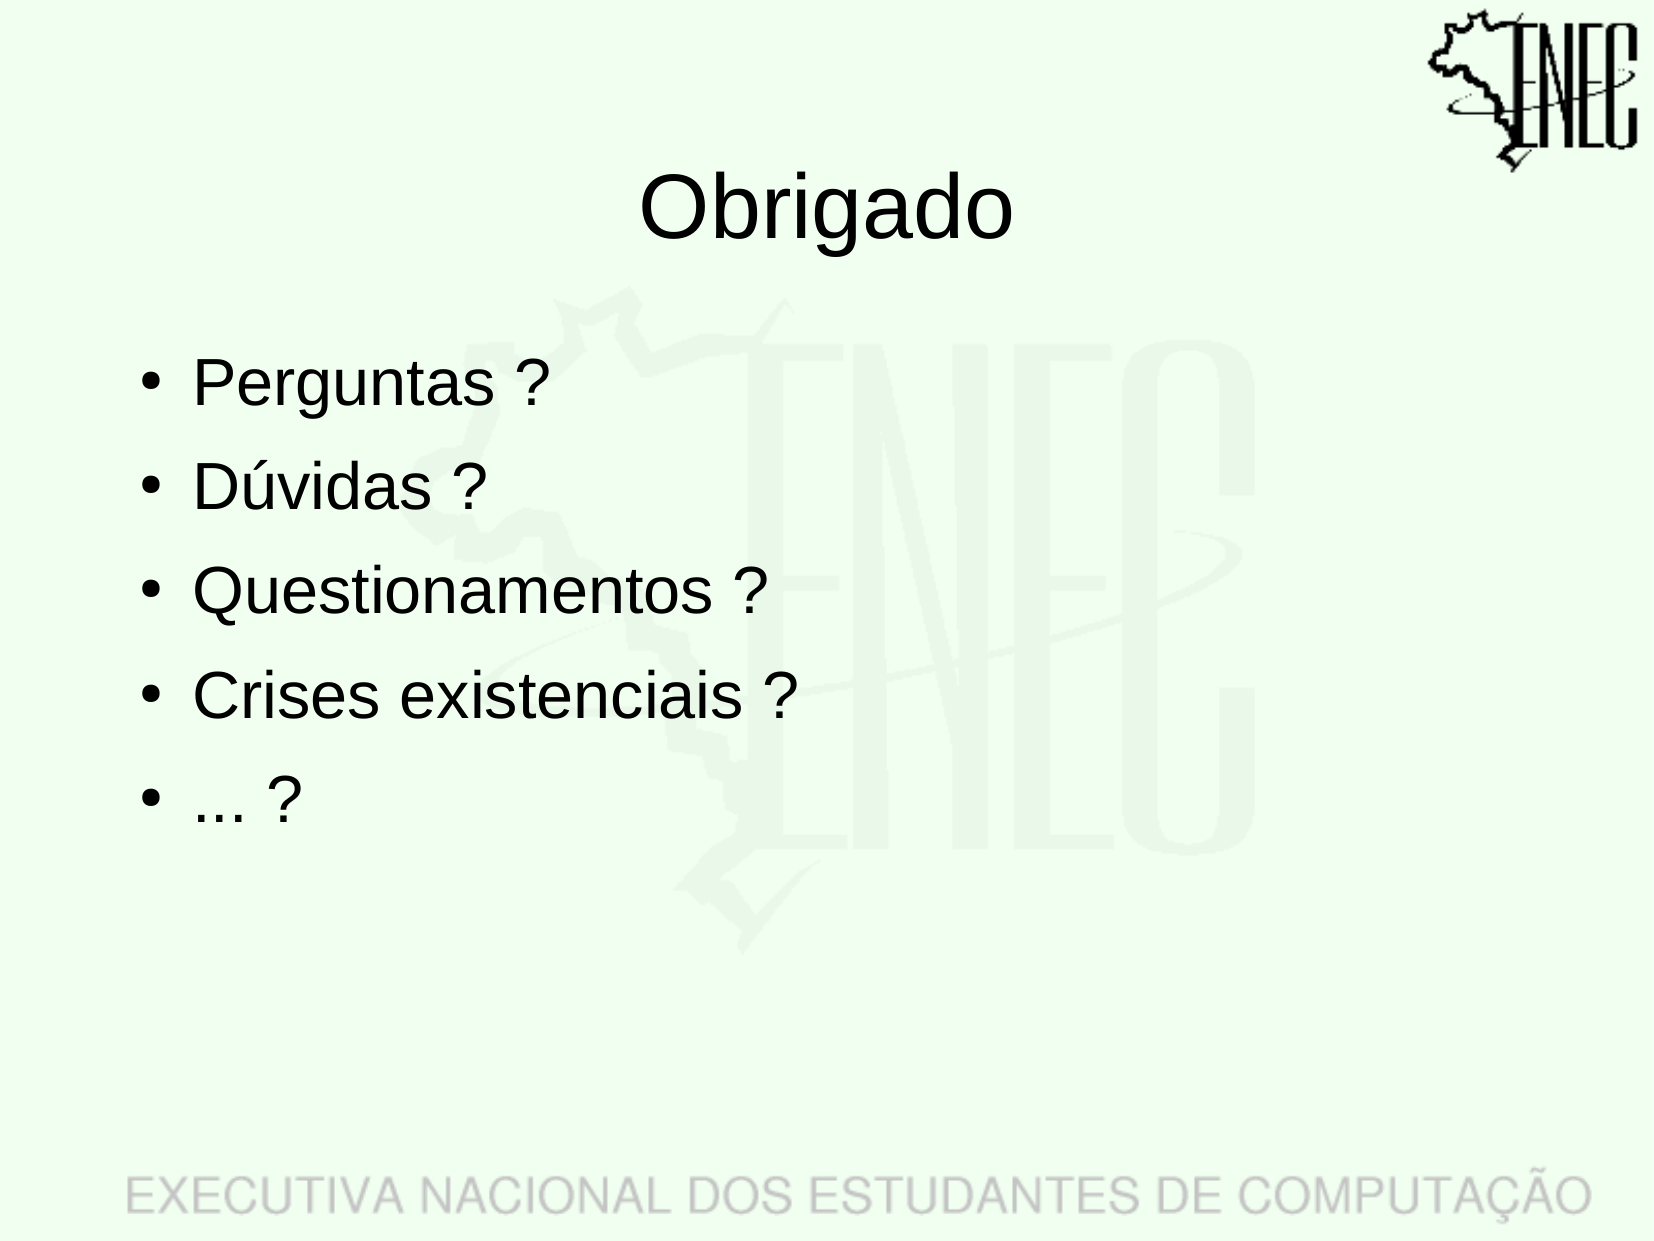

# Obrigado
Perguntas ?
Dúvidas ?
Questionamentos ?
Crises existenciais ?
... ?